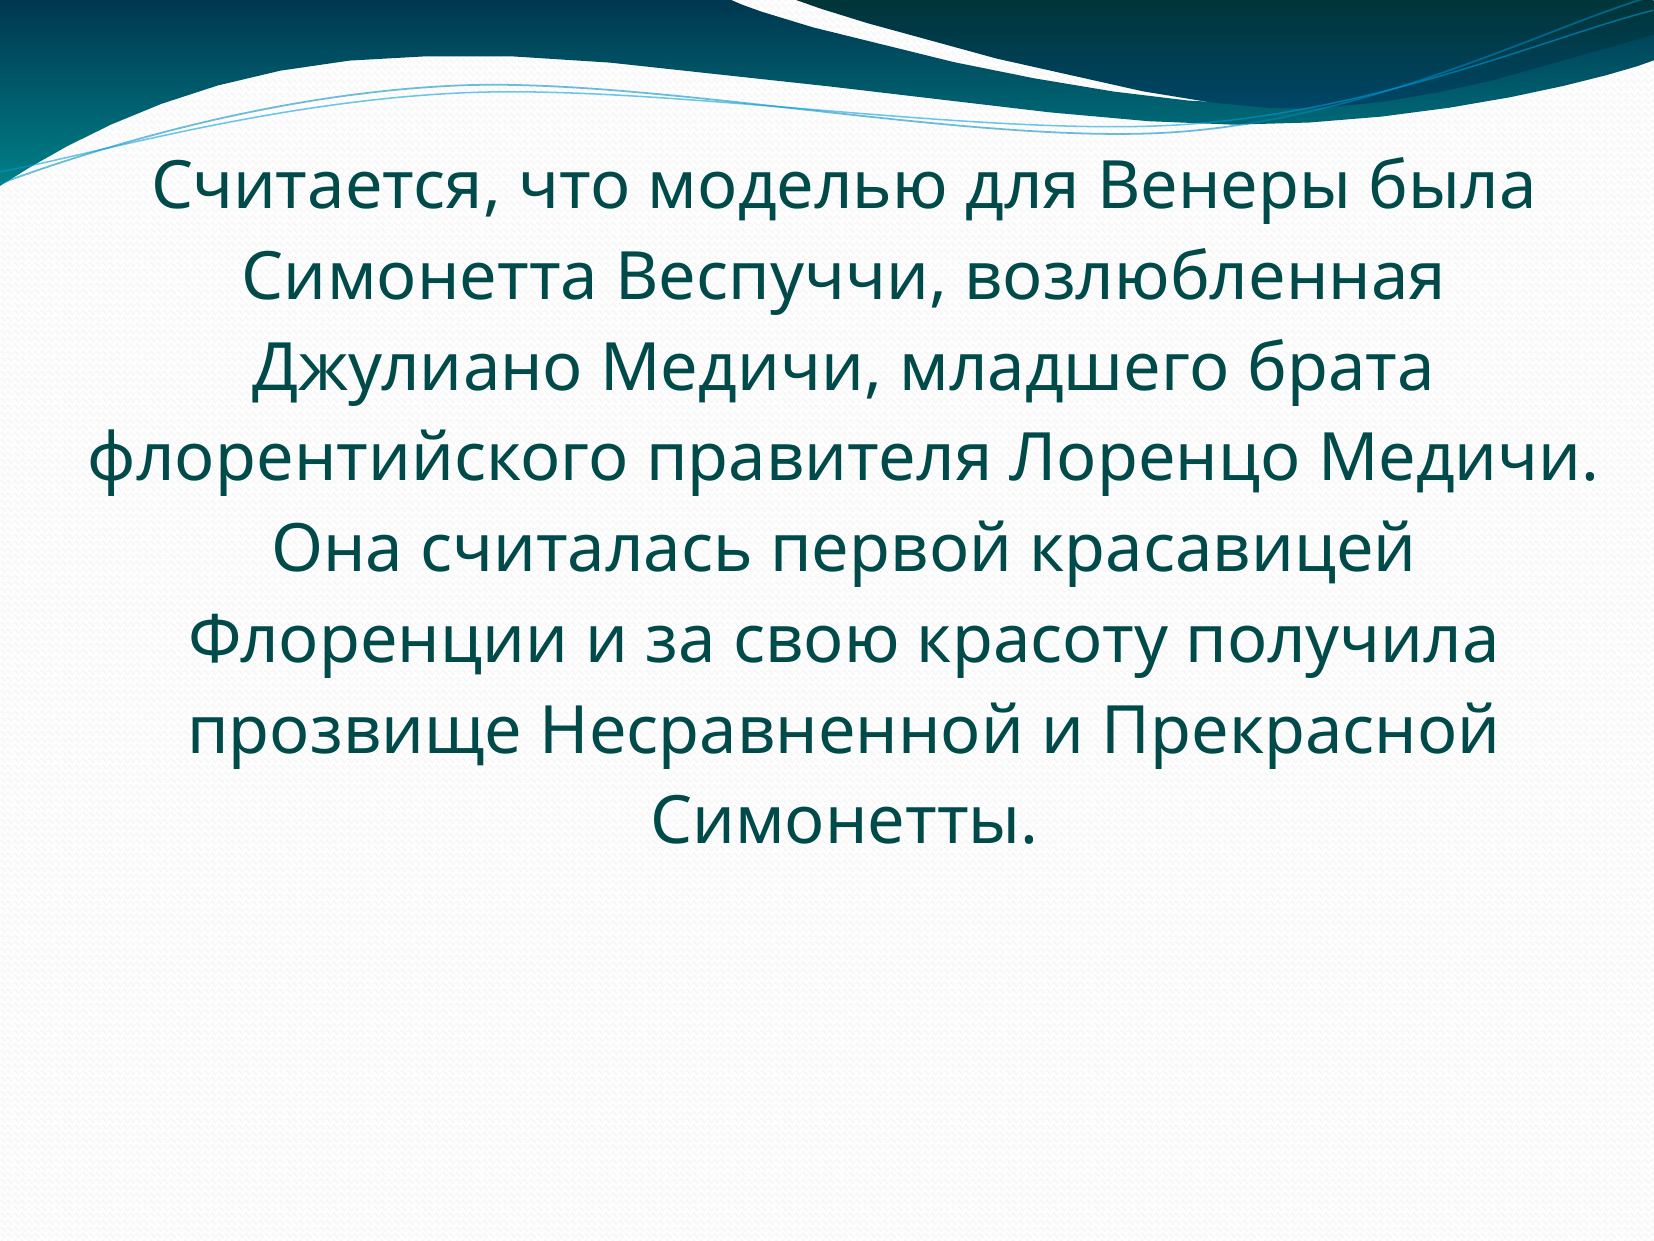

Считается, что моделью для Венеры была Симонетта Веспуччи, возлюбленная Джулиано Медичи, младшего брата флорентийского правителя Лоренцо Медичи. Она считалась первой красавицей Флоренции и за свою красоту получила прозвище Несравненной и Прекрасной Симонетты.